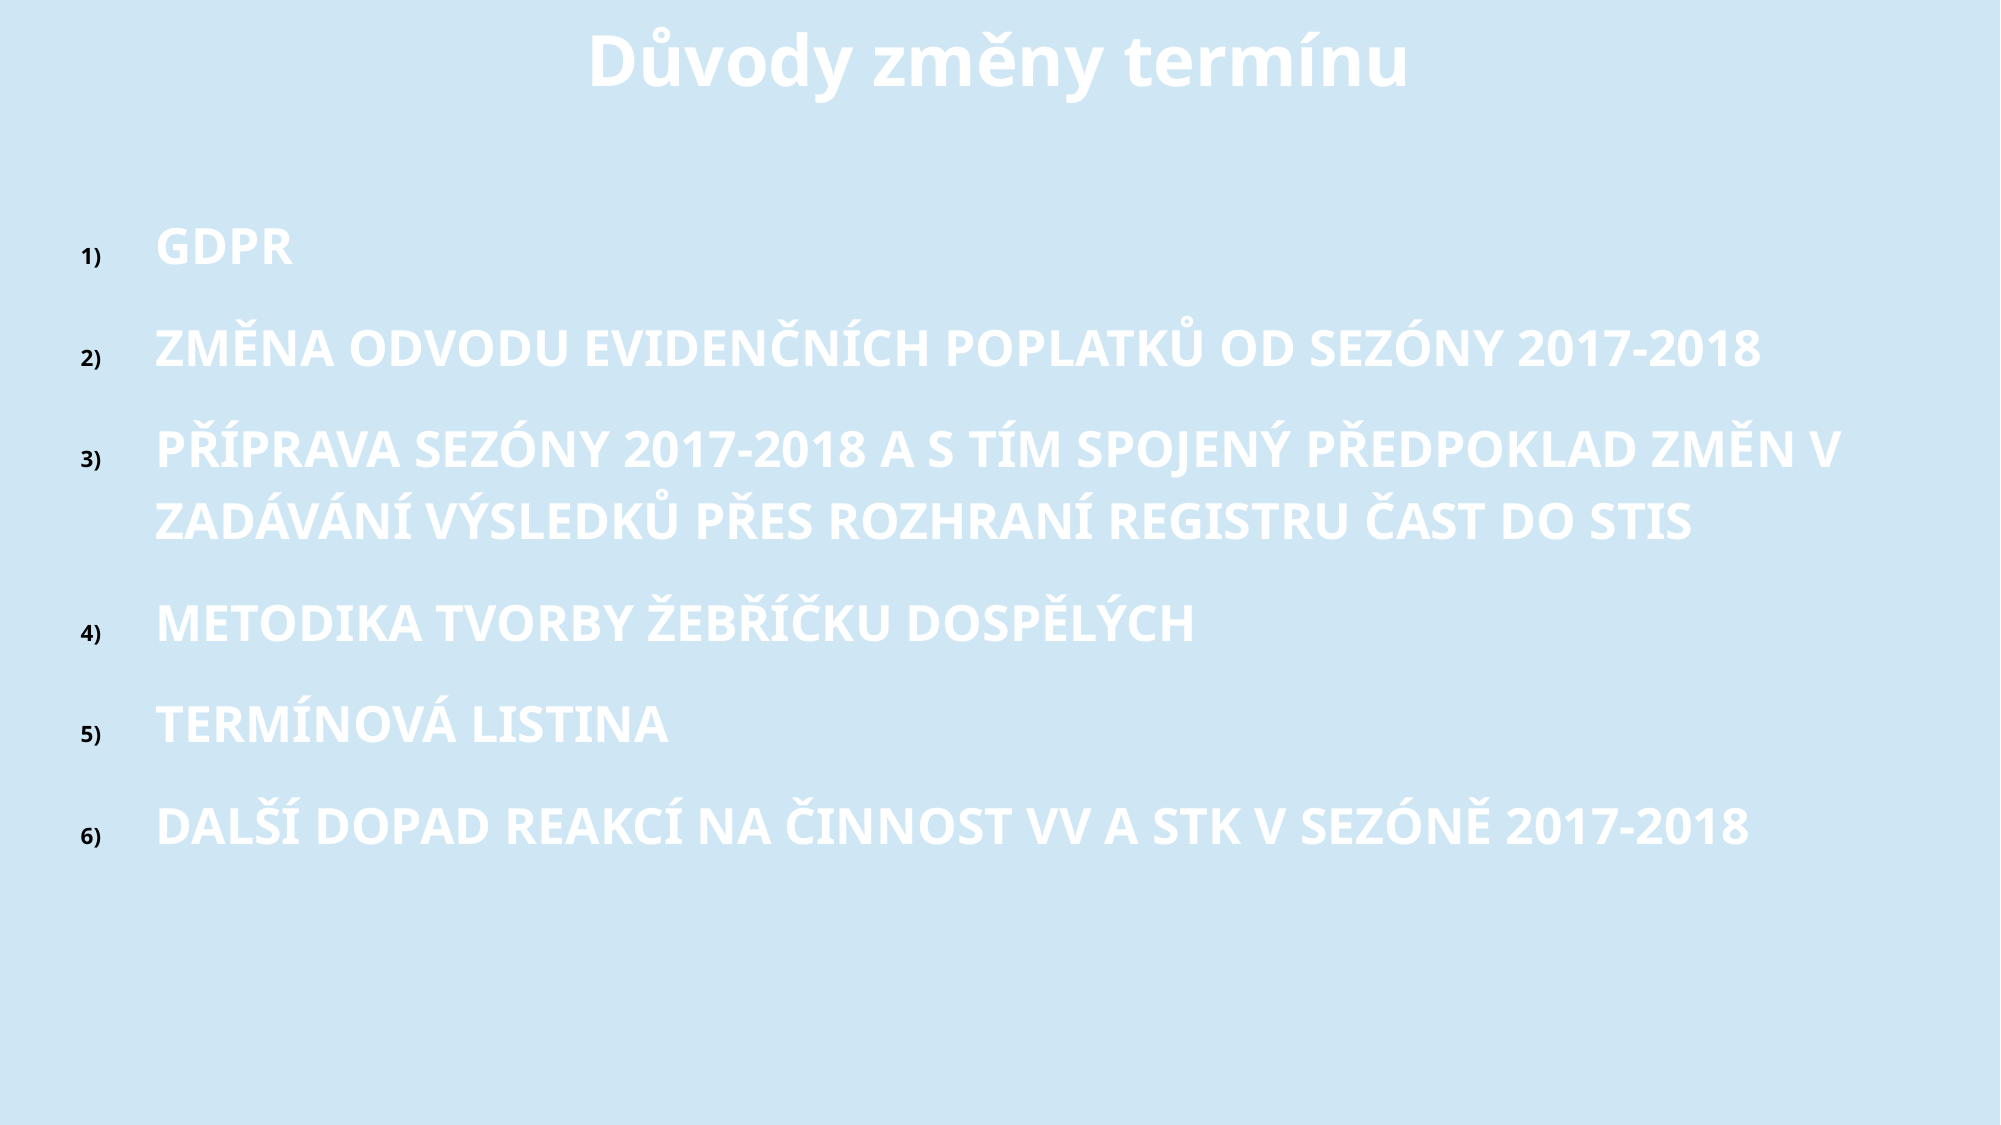

# Důvody změny termínu
GDPR
ZMĚNA ODVODU EVIDENČNÍCH POPLATKŮ OD SEZÓNY 2017-2018
PŘÍPRAVA SEZÓNY 2017-2018 A S TÍM SPOJENÝ PŘEDPOKLAD ZMĚN V ZADÁVÁNÍ VÝSLEDKŮ PŘES ROZHRANÍ REGISTRU ČAST DO STIS
METODIKA TVORBY ŽEBŘÍČKU DOSPĚLÝCH
TERMÍNOVÁ LISTINA
DALŠÍ DOPAD REAKCÍ NA ČINNOST VV A STK V SEZÓNĚ 2017-2018